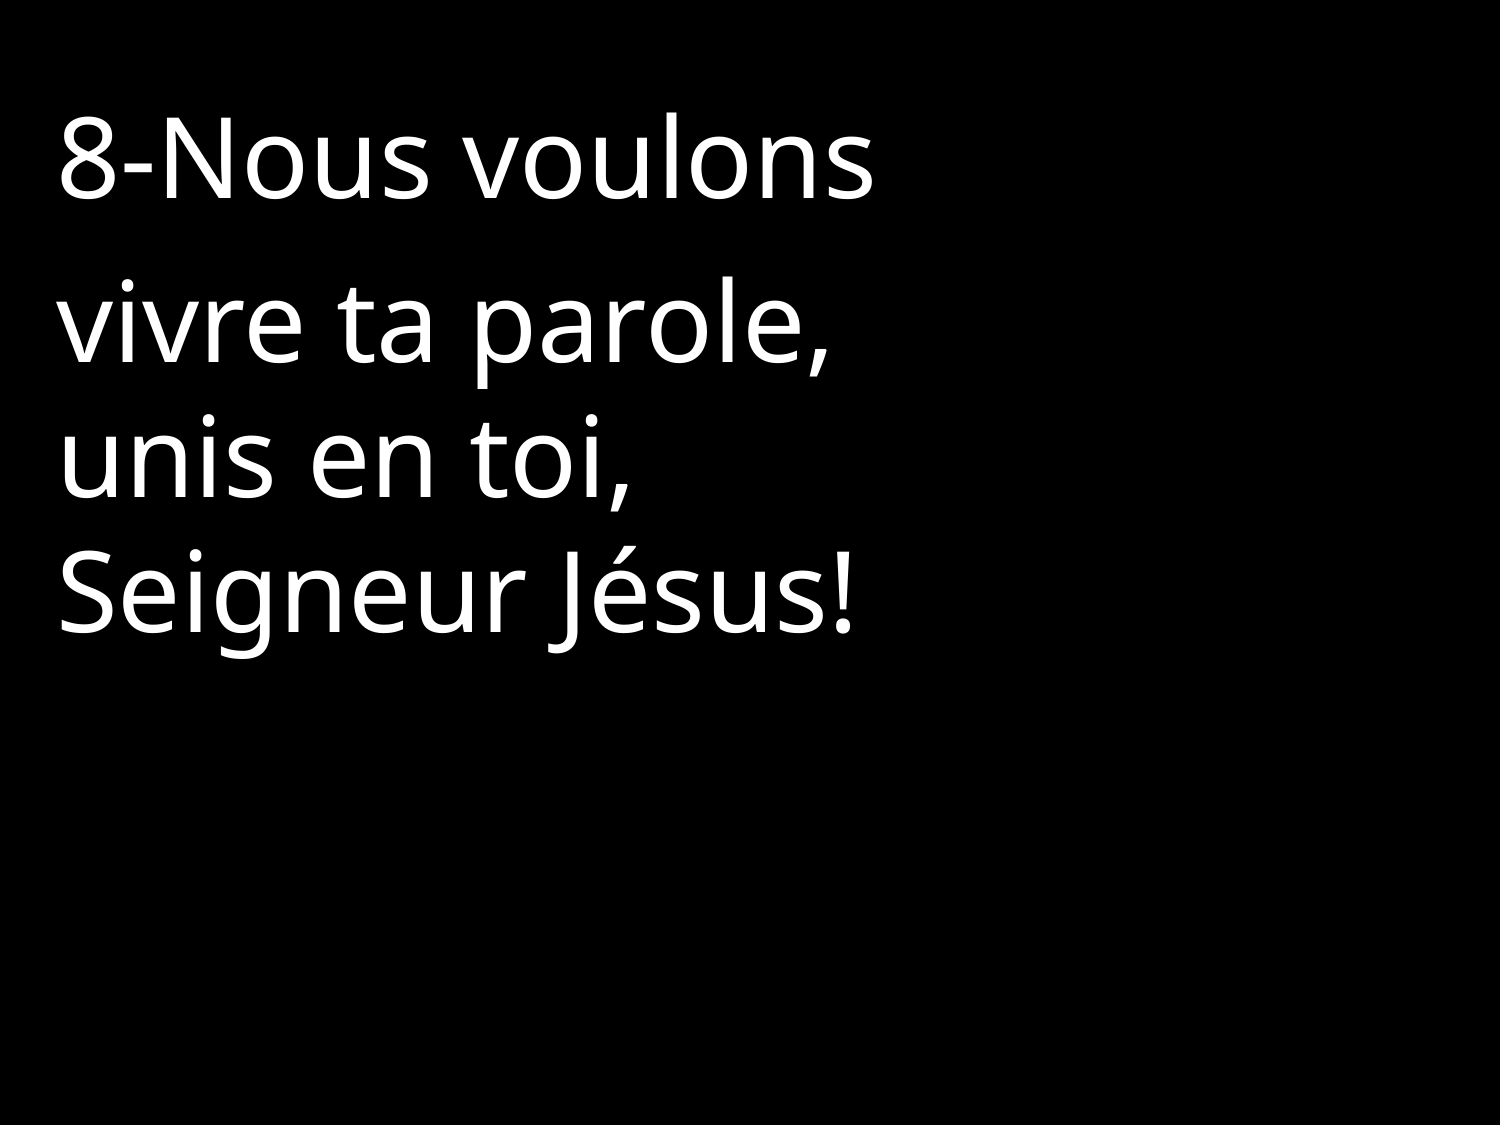

#
8-Nous voulons
vivre ta parole, unis en toi, Seigneur Jésus!